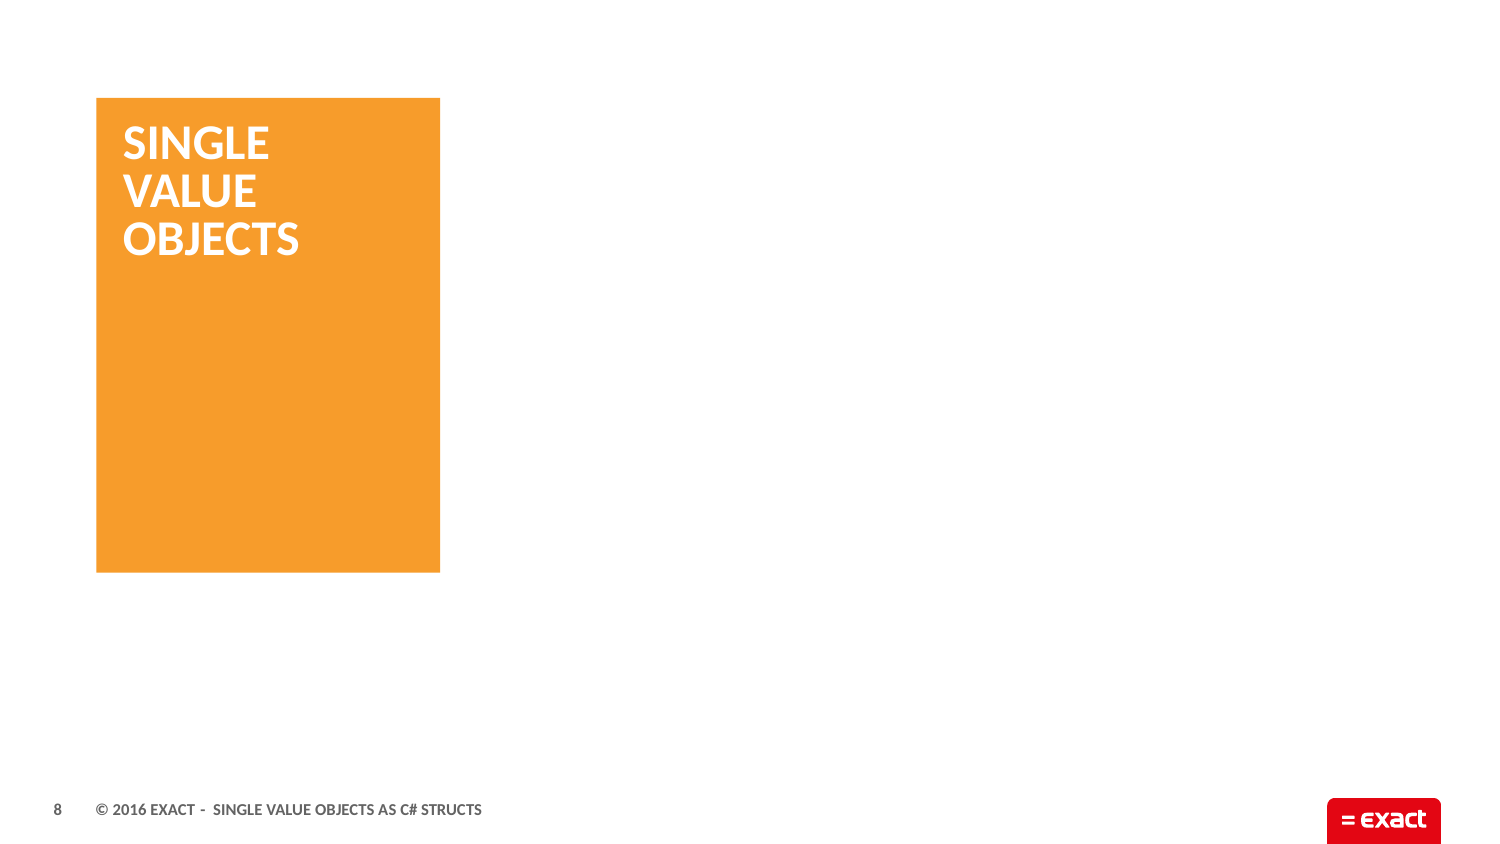

#
Single
Value
Objects
- Single Value Objects as C# structs